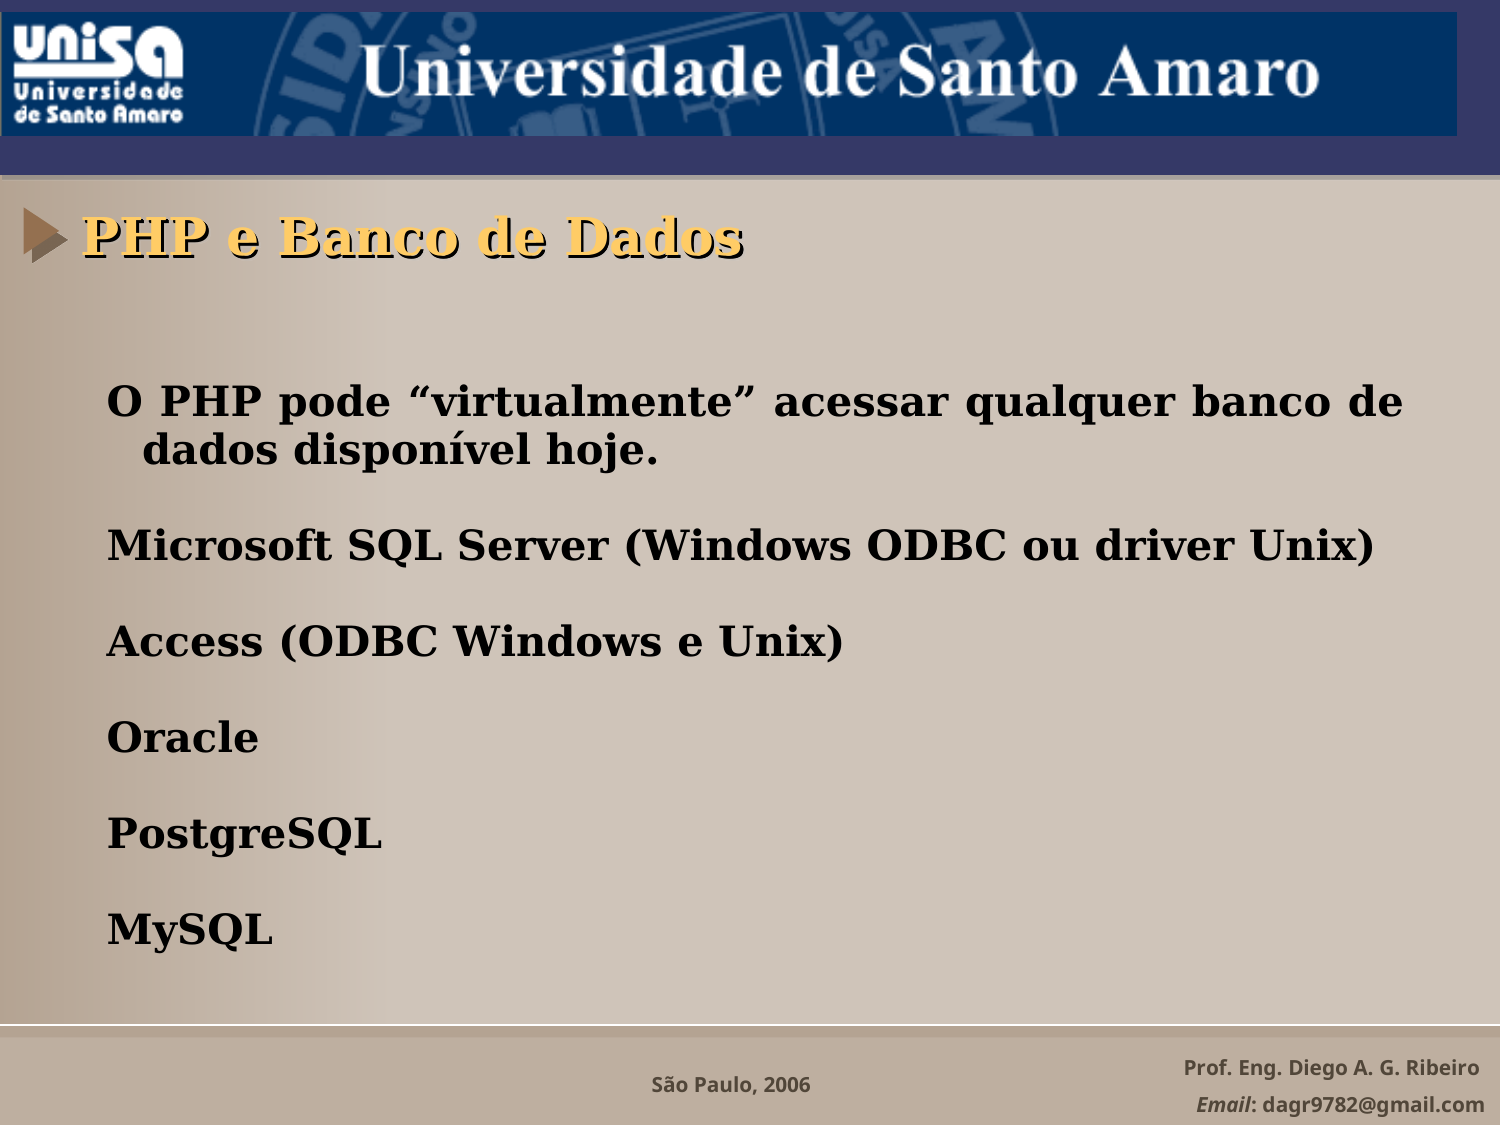

PHP e Banco de Dados
O PHP pode “virtualmente” acessar qualquer banco de dados disponível hoje.
Microsoft SQL Server (Windows ODBC ou driver Unix)
Access (ODBC Windows e Unix)
Oracle
PostgreSQL
MySQL